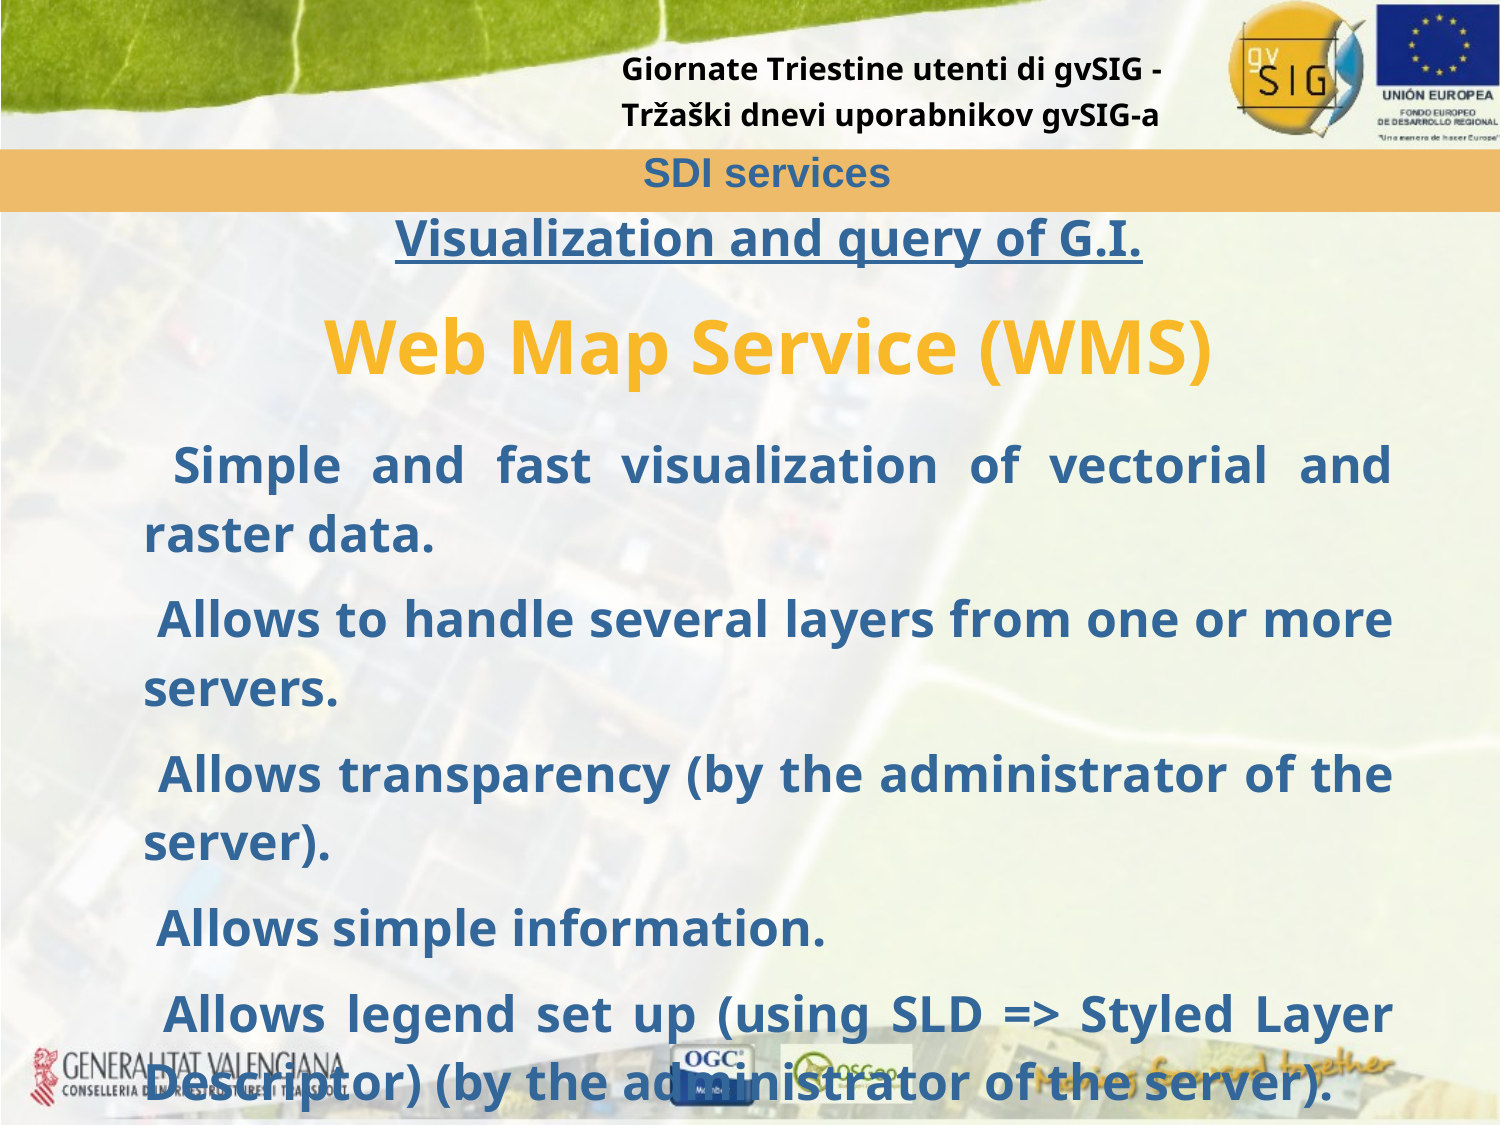

SDI services
Visualization and query of G.I.
Web Map Service (WMS)
 Simple and fast visualization of vectorial and raster data.
 Allows to handle several layers from one or more servers.
 Allows transparency (by the administrator of the server).
 Allows simple information.
 Allows legend set up (using SLD => Styled Layer Descriptor) (by the administrator of the server).